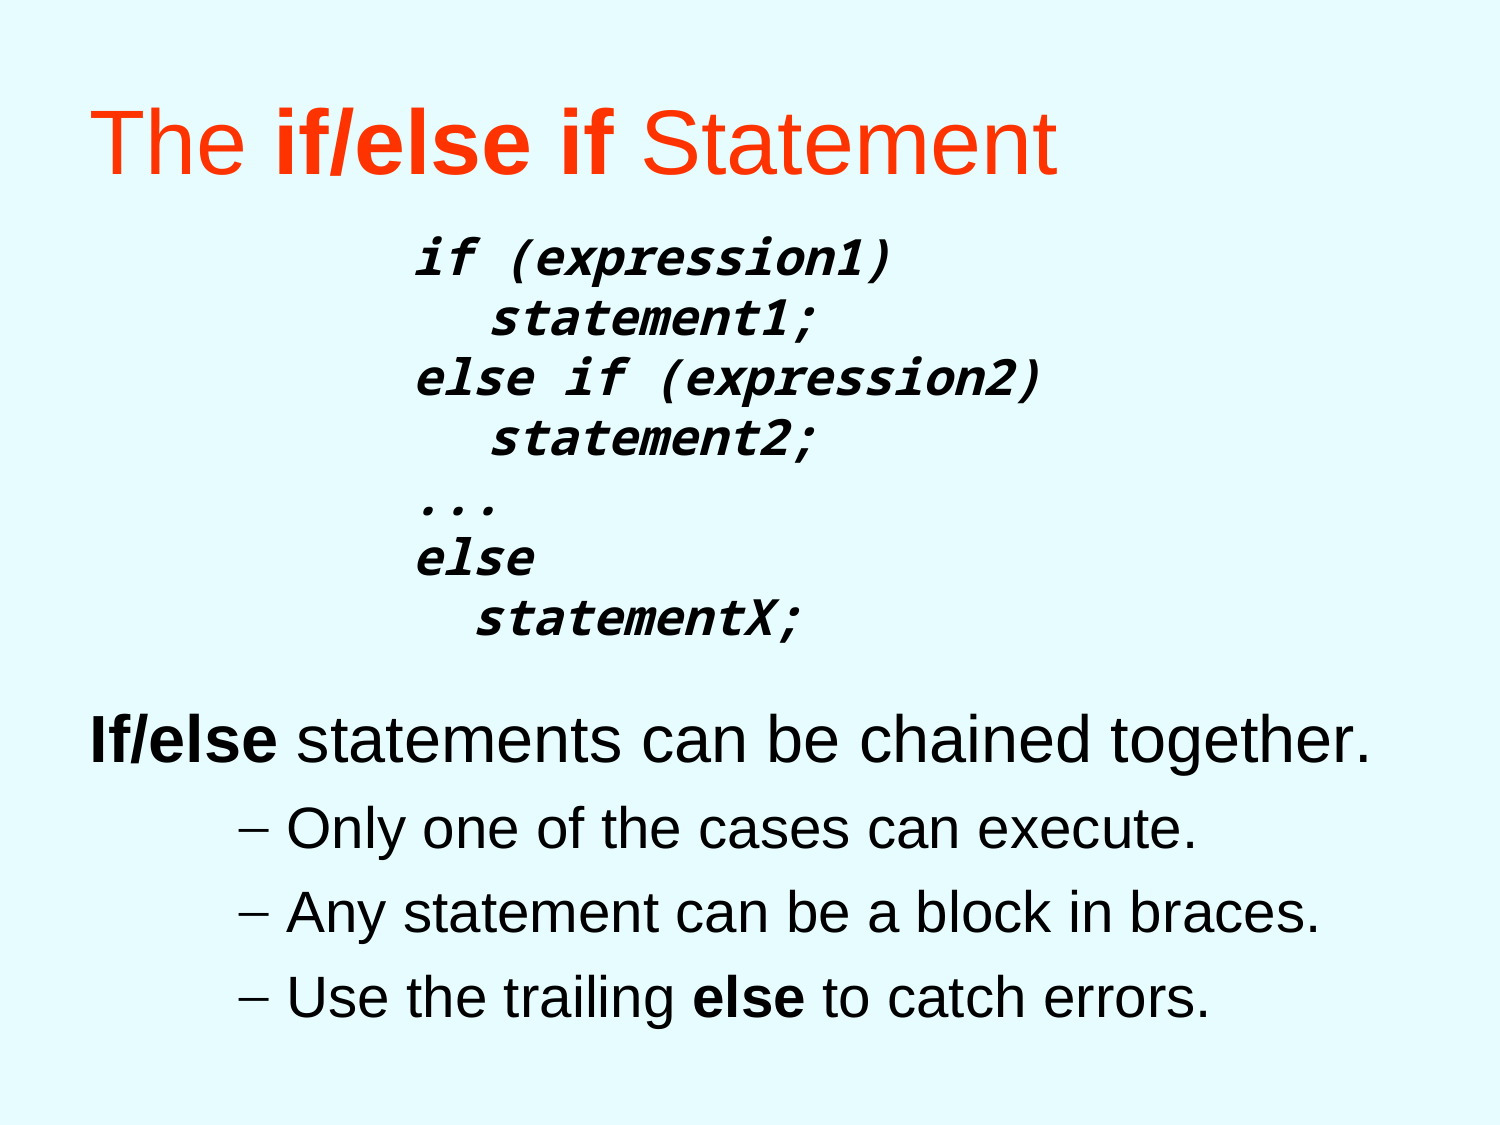

# The if/else if Statement
if (expression1)
	statement1;
else if (expression2)
	statement2;
...
else
 statementX;
If/else statements can be chained together.
Only one of the cases can execute.
Any statement can be a block in braces.
Use the trailing else to catch errors.